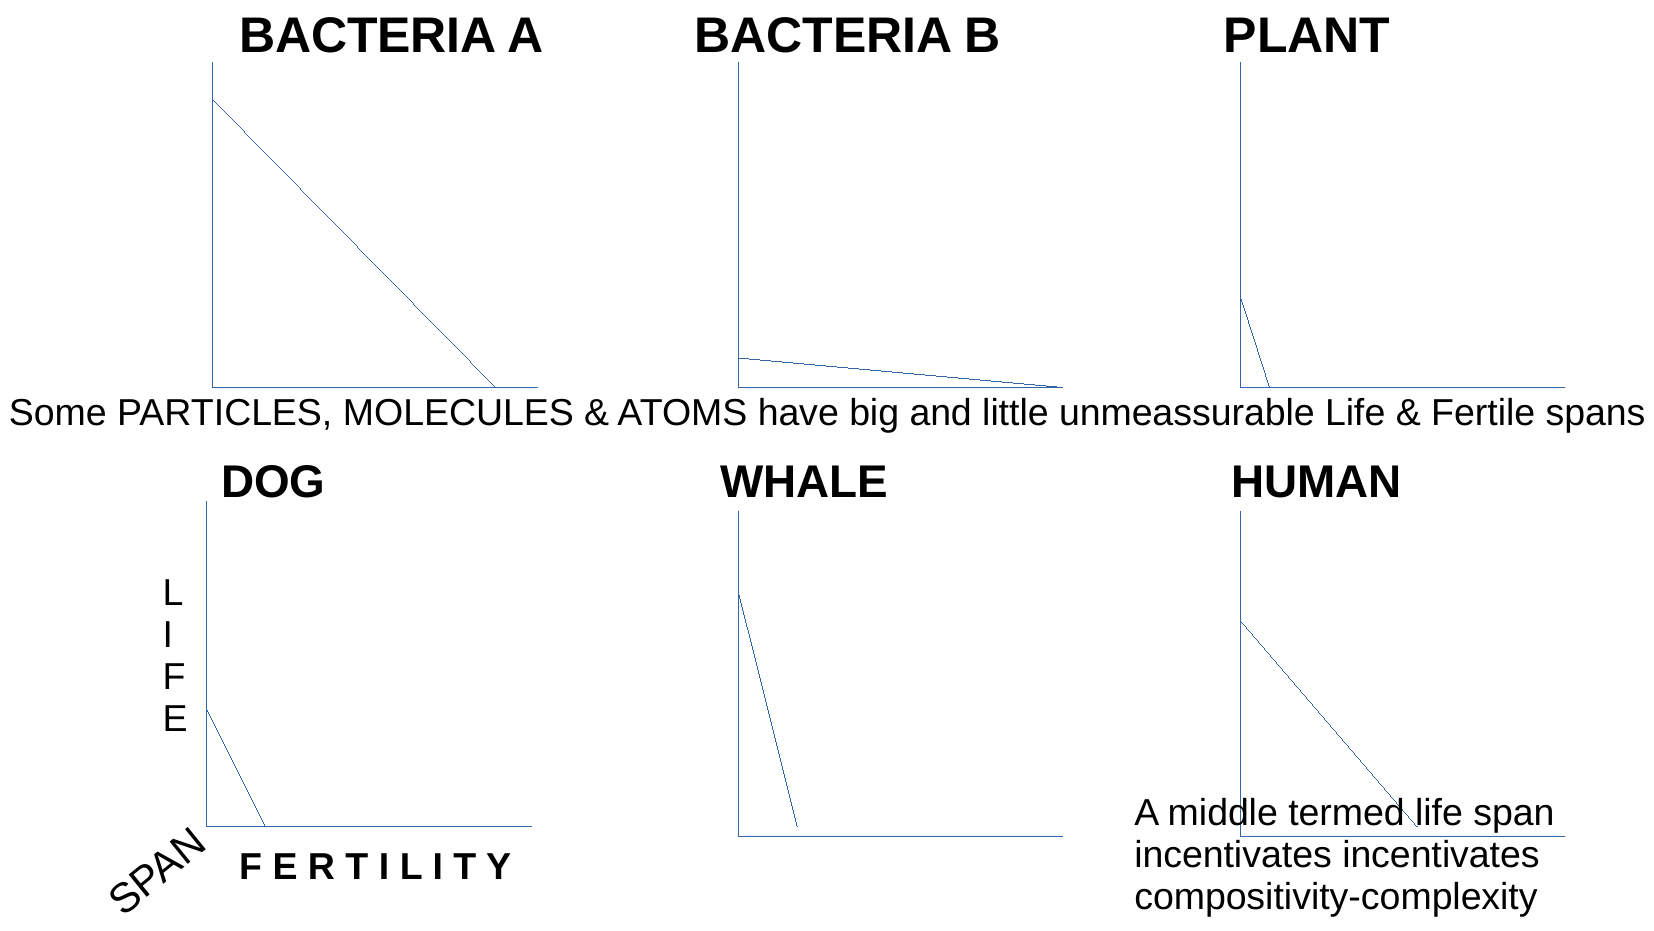

BACTERIA A BACTERIA B PLANT
Some PARTICLES, MOLECULES & ATOMS have big and little unmeassurable Life & Fertile spans
DOG WHALE HUMAN
L
I
F
E
A middle termed life span
incentivates incentivates
compositivity-complexity
SPAN
F E R T I L I T Y